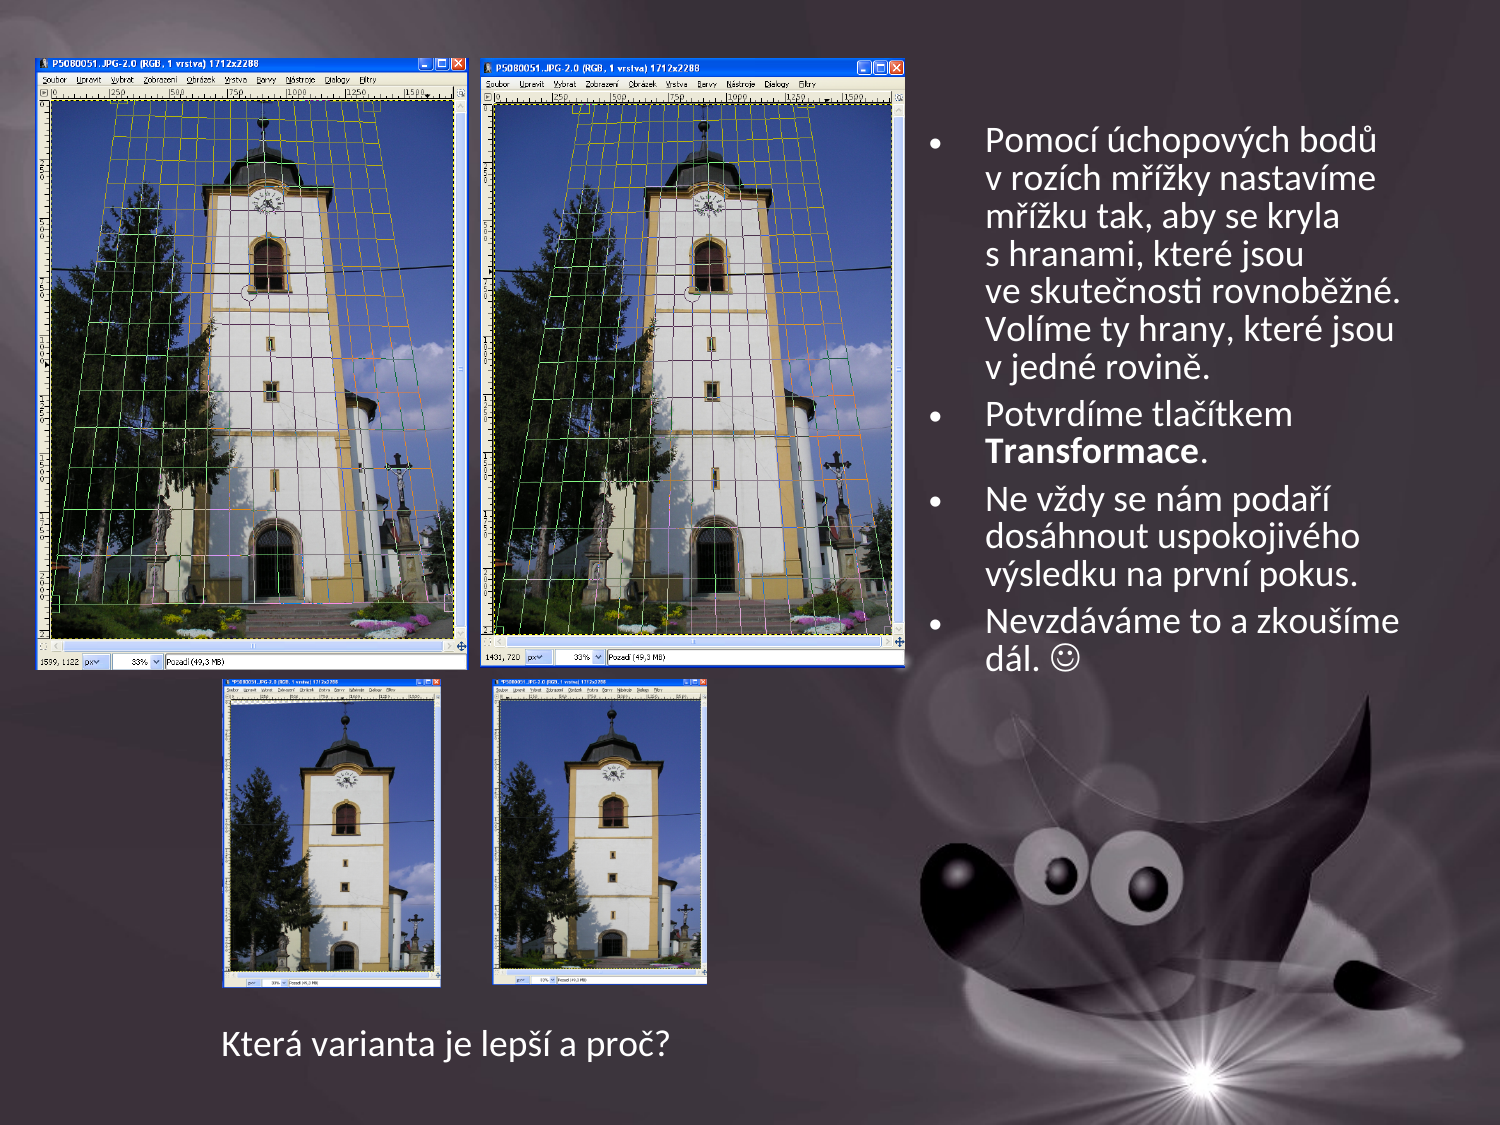

# Pomocí úchopových bodů v rozích mřížky nastavíme mřížku tak, aby se kryla s hranami, které jsou ve skutečnosti rovnoběžné. Volíme ty hrany, které jsou v jedné rovině.
Potvrdíme tlačítkem Transformace.
Ne vždy se nám podaří dosáhnout uspokojivého výsledku na první pokus.
Nevzdáváme to a zkoušíme dál. 
Která varianta je lepší a proč?